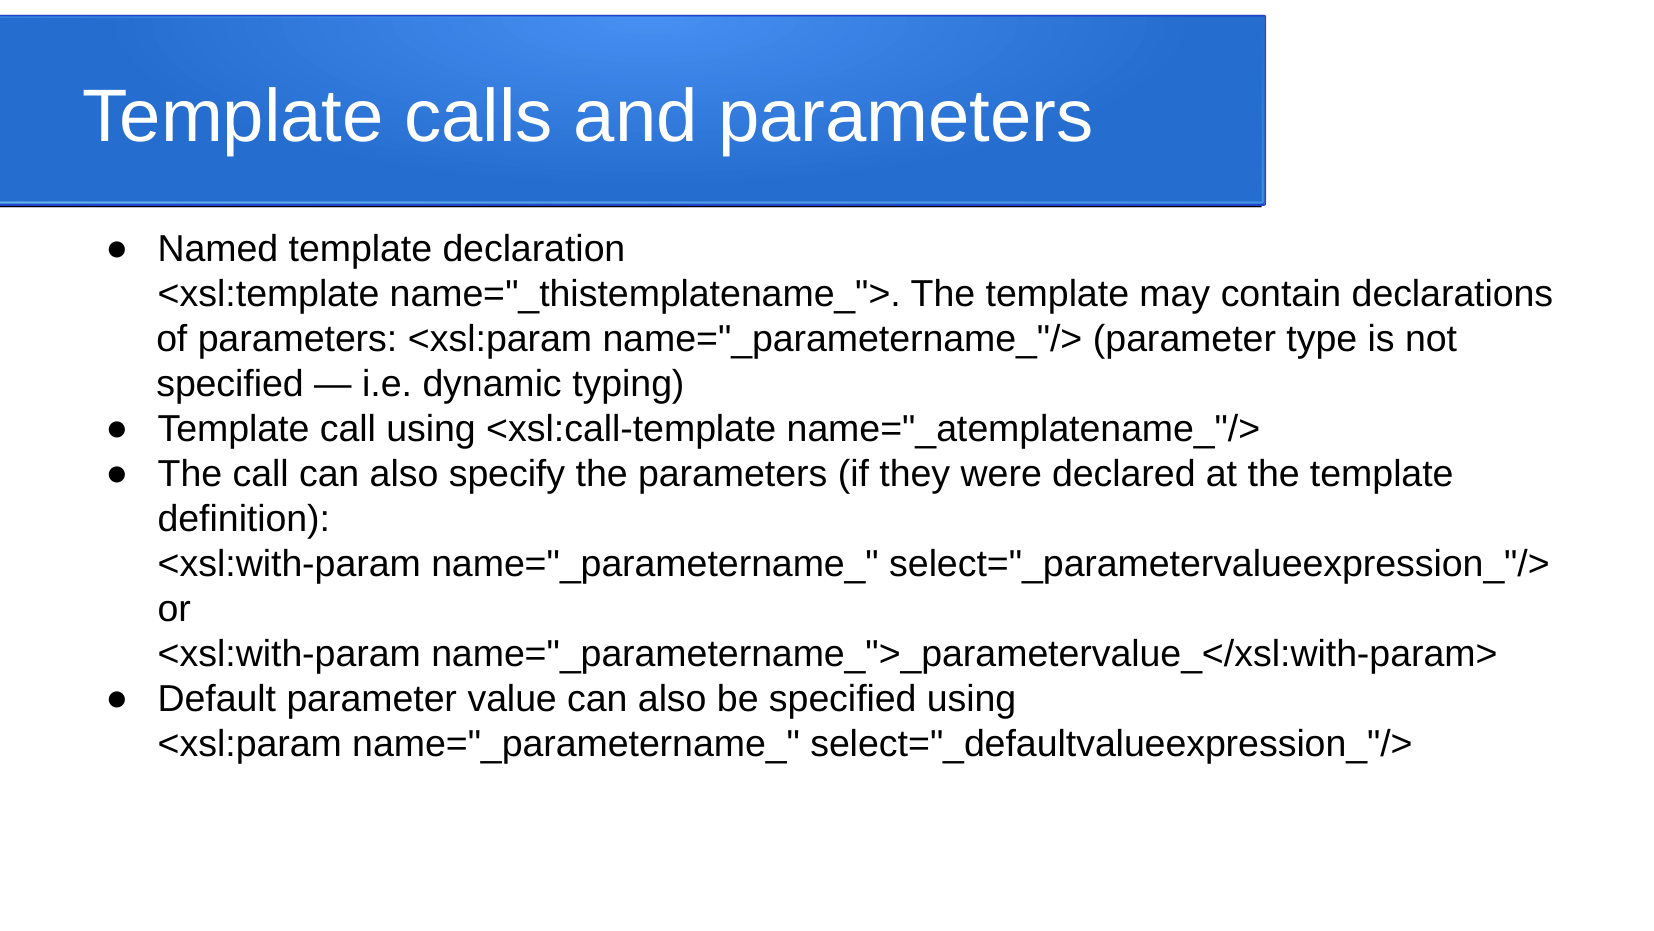

# Template calls and parameters
Named template declaration
	<xsl:template name="_thistemplatename_">. The template may contain declarations
 of parameters: <xsl:param name="_parametername_"/> (parameter type is not
 specified — i.e. dynamic typing)
Template call using <xsl:call-template name="_atemplatename_"/>
The call can also specify the parameters (if they were declared at the template definition):
<xsl:with-param name="_parametername_" select="_parametervalueexpression_"/>
or
<xsl:with-param name="_parametername_">_parametervalue_</xsl:with-param>
Default parameter value can also be specified using
<xsl:param name="_parametername_" select="_defaultvalueexpression_"/>